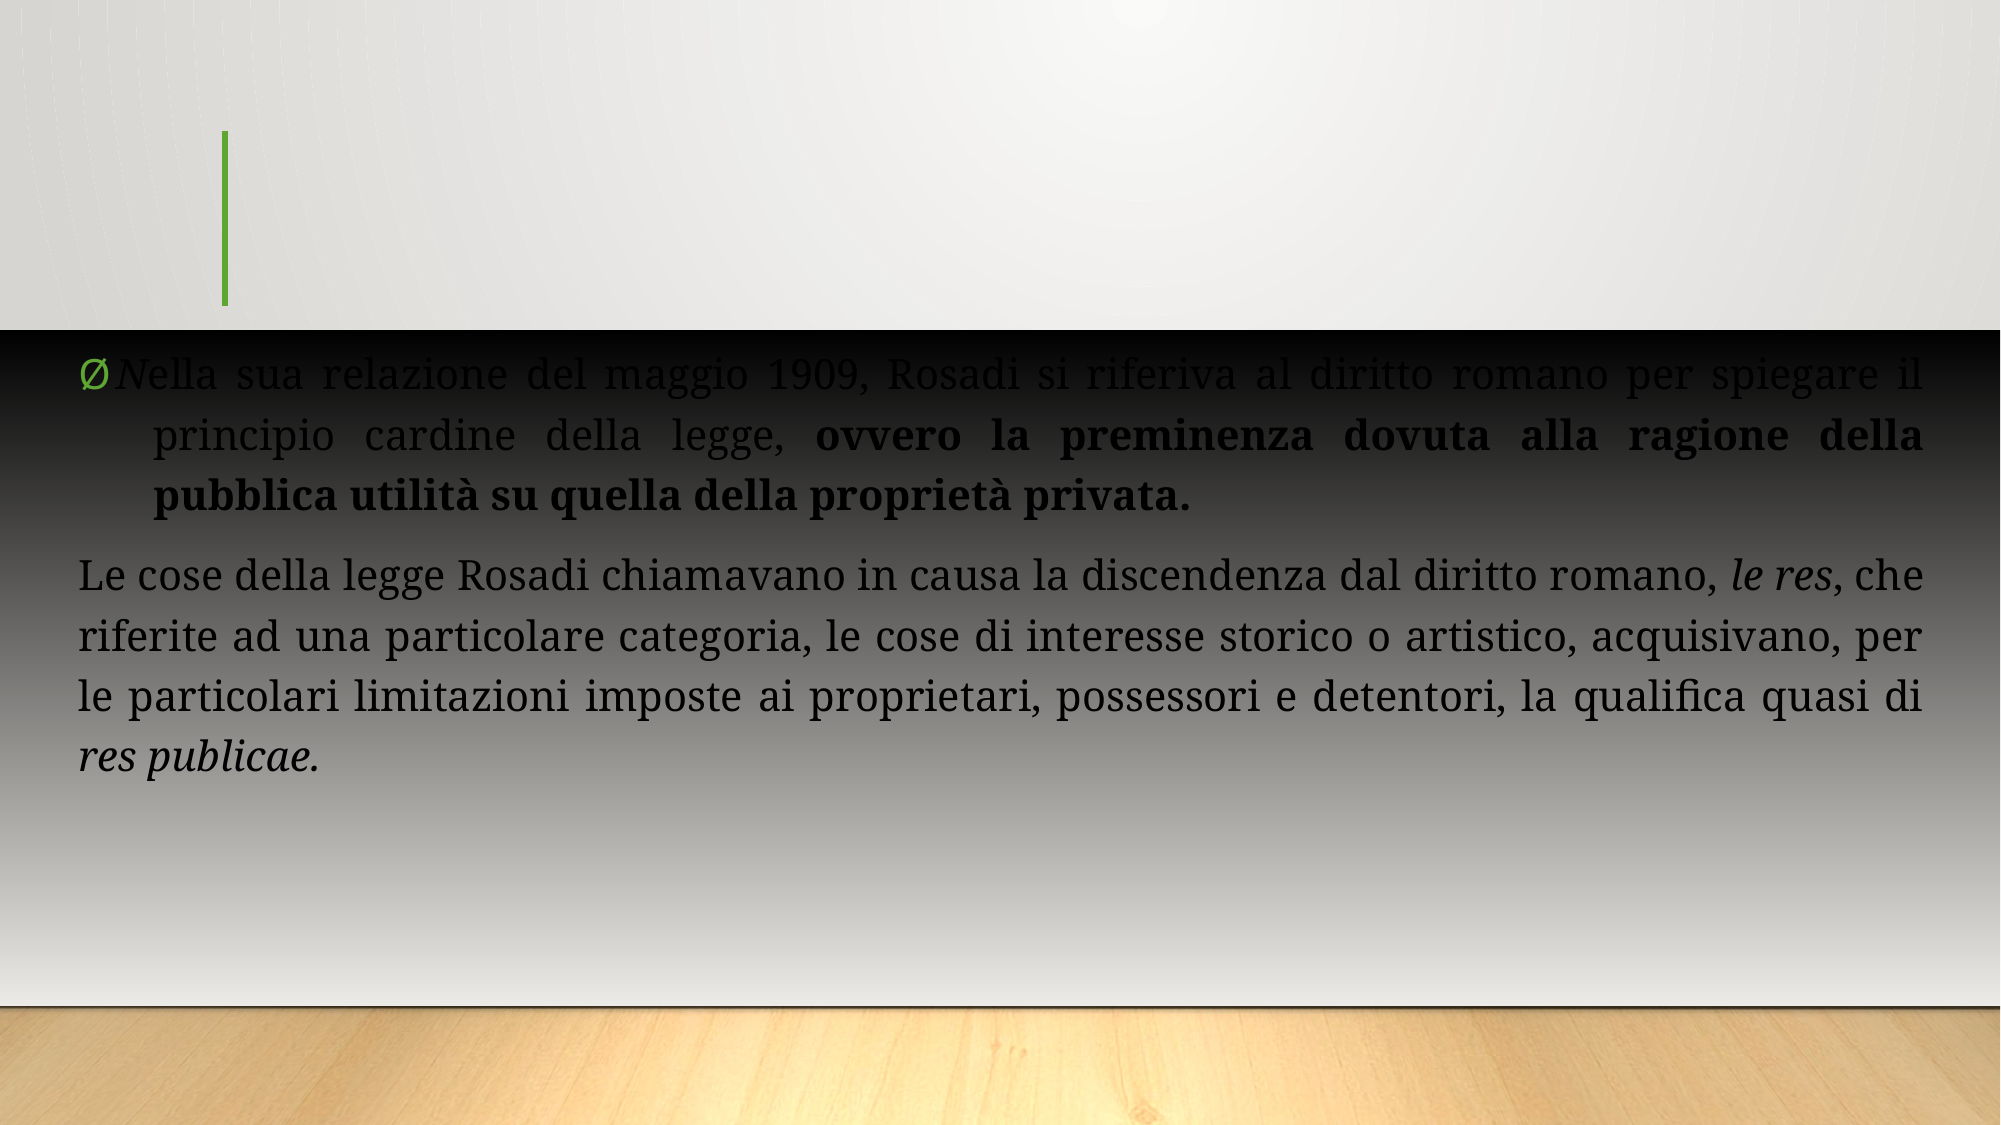

#
Nella sua relazione del maggio 1909, Rosadi si riferiva al diritto romano per spiegare il principio cardine della legge, ovvero la preminenza dovuta alla ragione della pubblica utilità su quella della proprietà privata.
Le cose della legge Rosadi chiamavano in causa la discendenza dal diritto romano, le res, che riferite ad una particolare categoria, le cose di interesse storico o artistico, acquisivano, per le particolari limitazioni imposte ai proprietari, possessori e detentori, la qualifica quasi di res publicae.